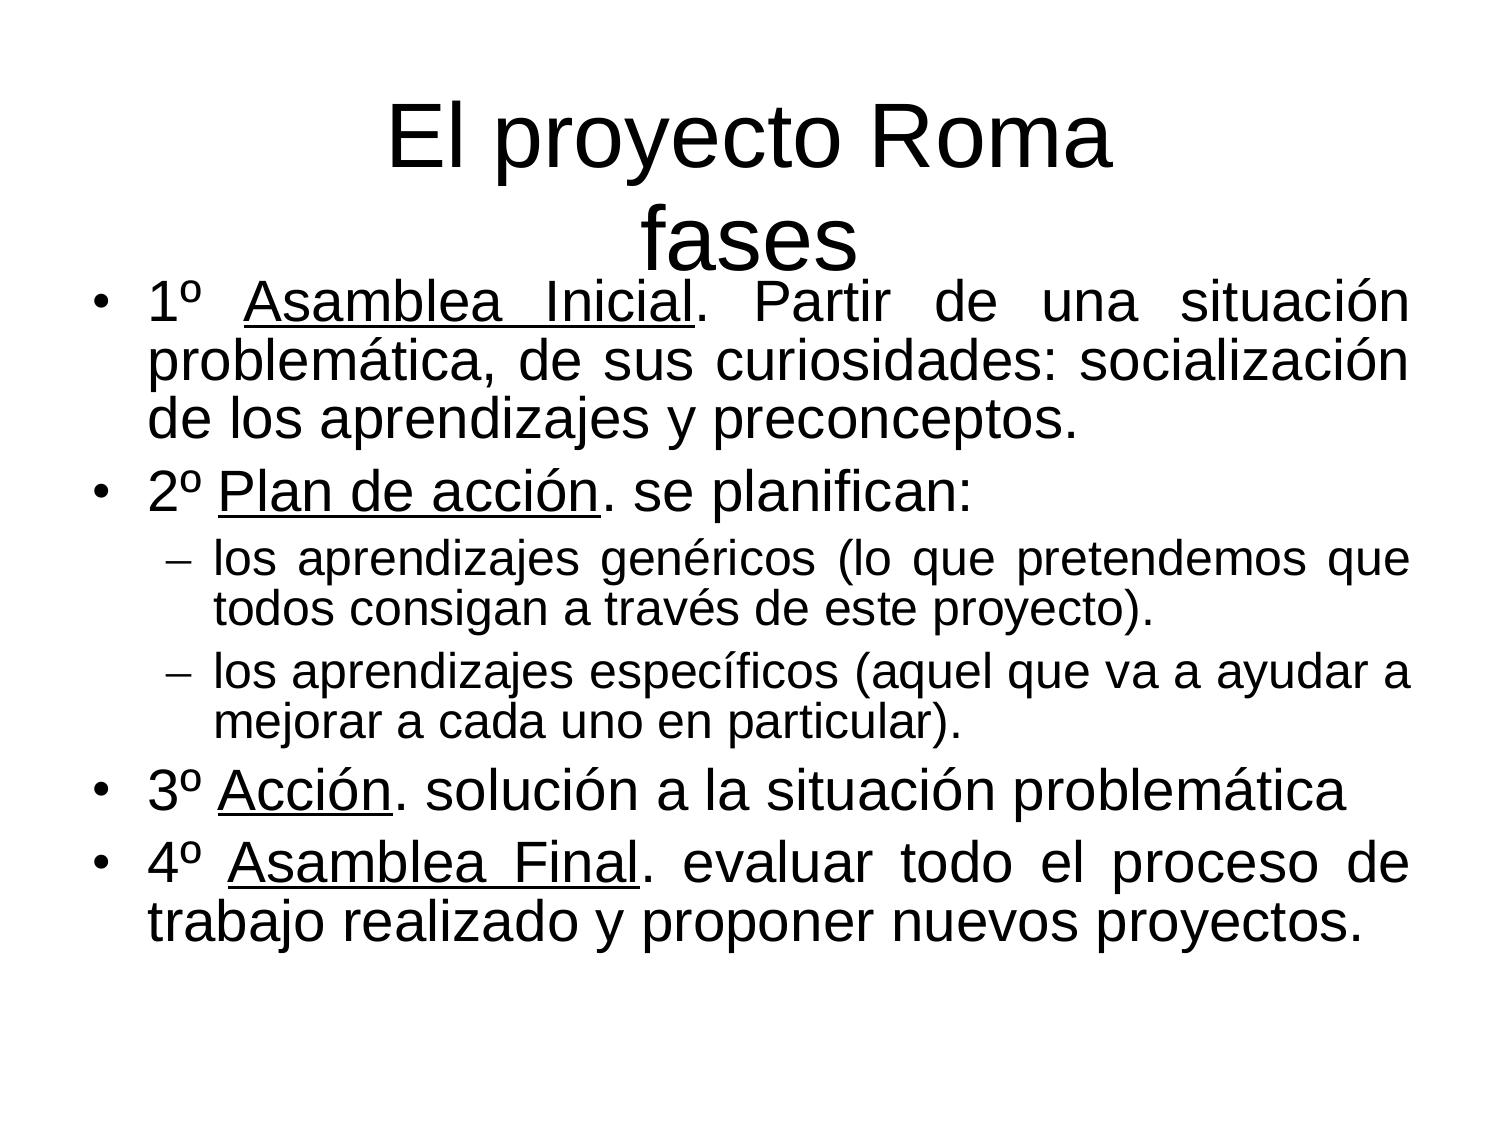

# El proyecto Roma fases
1º Asamblea Inicial. Partir de una situación problemática, de sus curiosidades: socialización de los aprendizajes y preconceptos.
2º Plan de acción. se planifican:
los aprendizajes genéricos (lo que pretendemos que todos consigan a través de este proyecto).
los aprendizajes específicos (aquel que va a ayudar a mejorar a cada uno en particular).
3º Acción. solución a la situación problemática
4º Asamblea Final. evaluar todo el proceso de trabajo realizado y proponer nuevos proyectos.